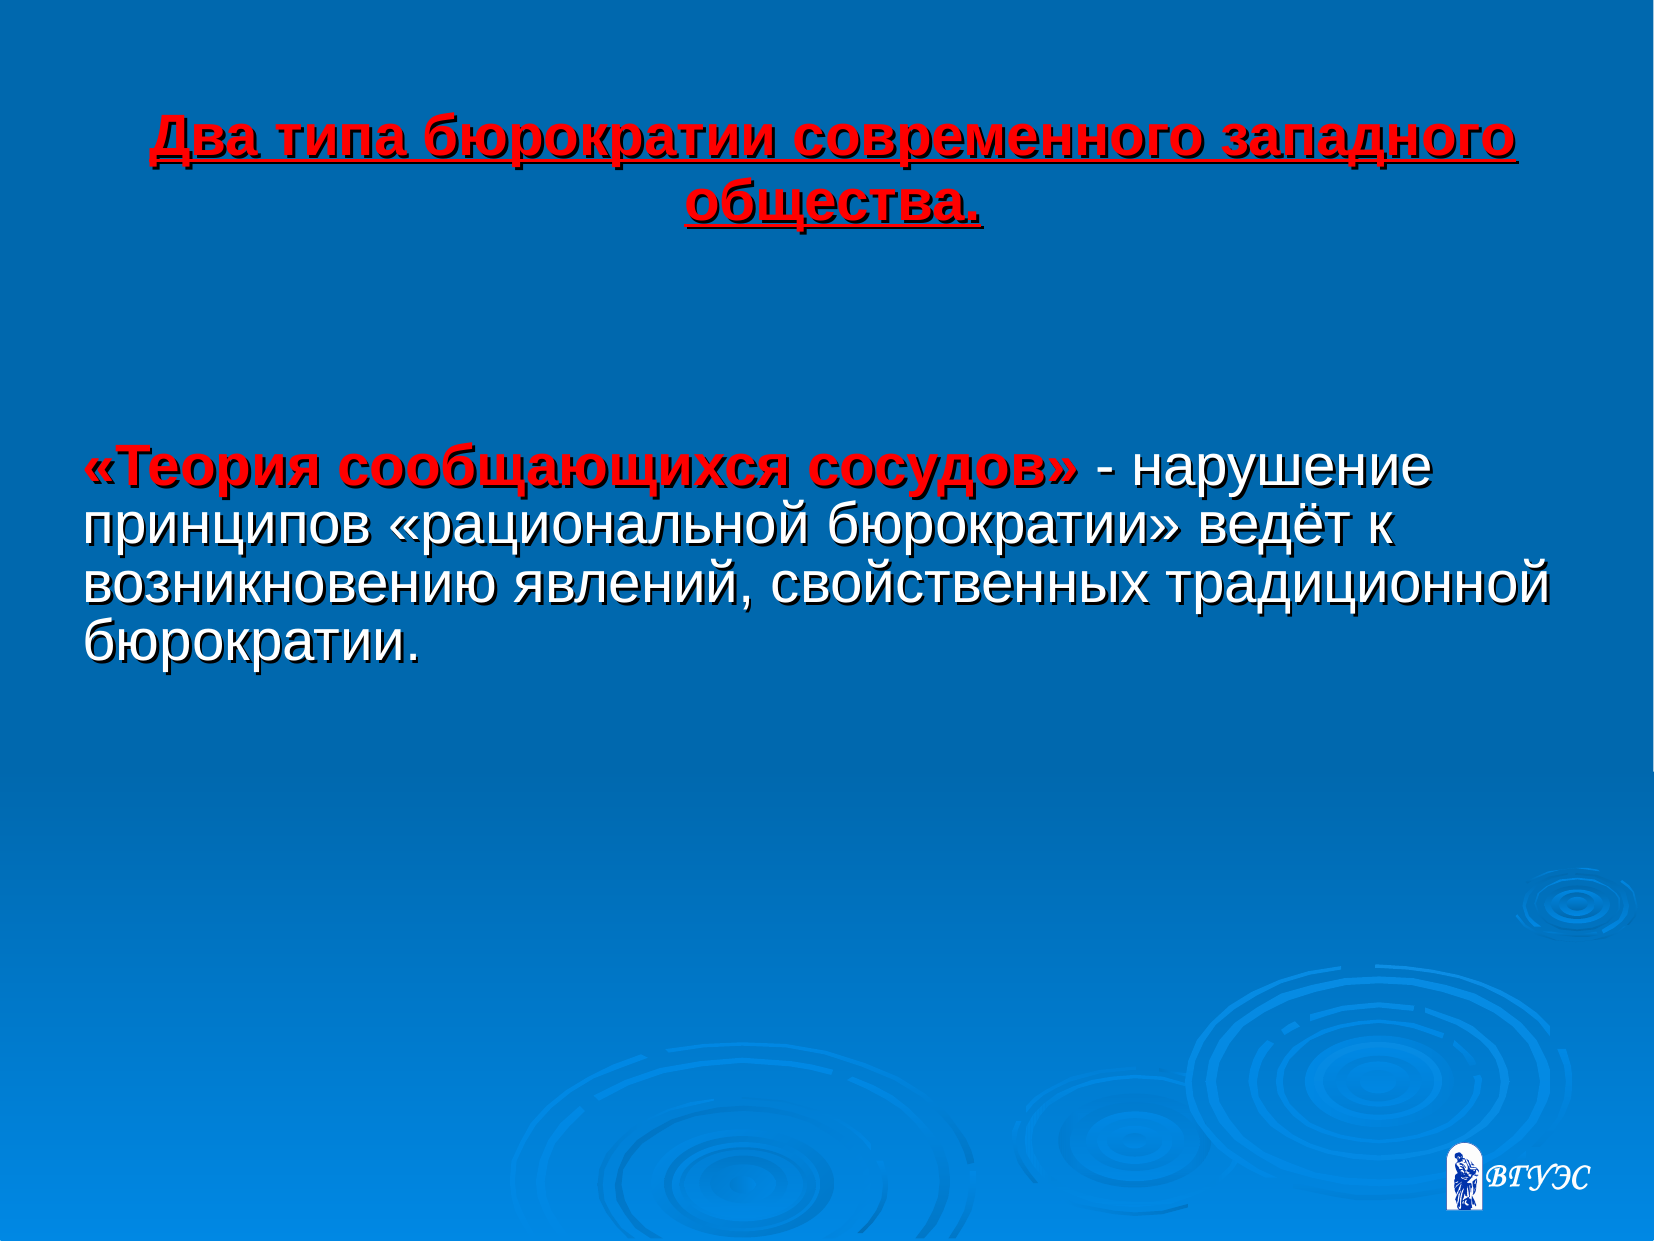

# Два типа бюрократии современного западного общества.
«Теория сообщающихся сосудов» - нарушение принципов «рациональной бюрократии» ведёт к возникновению явлений, свойственных традиционной бюрократии.